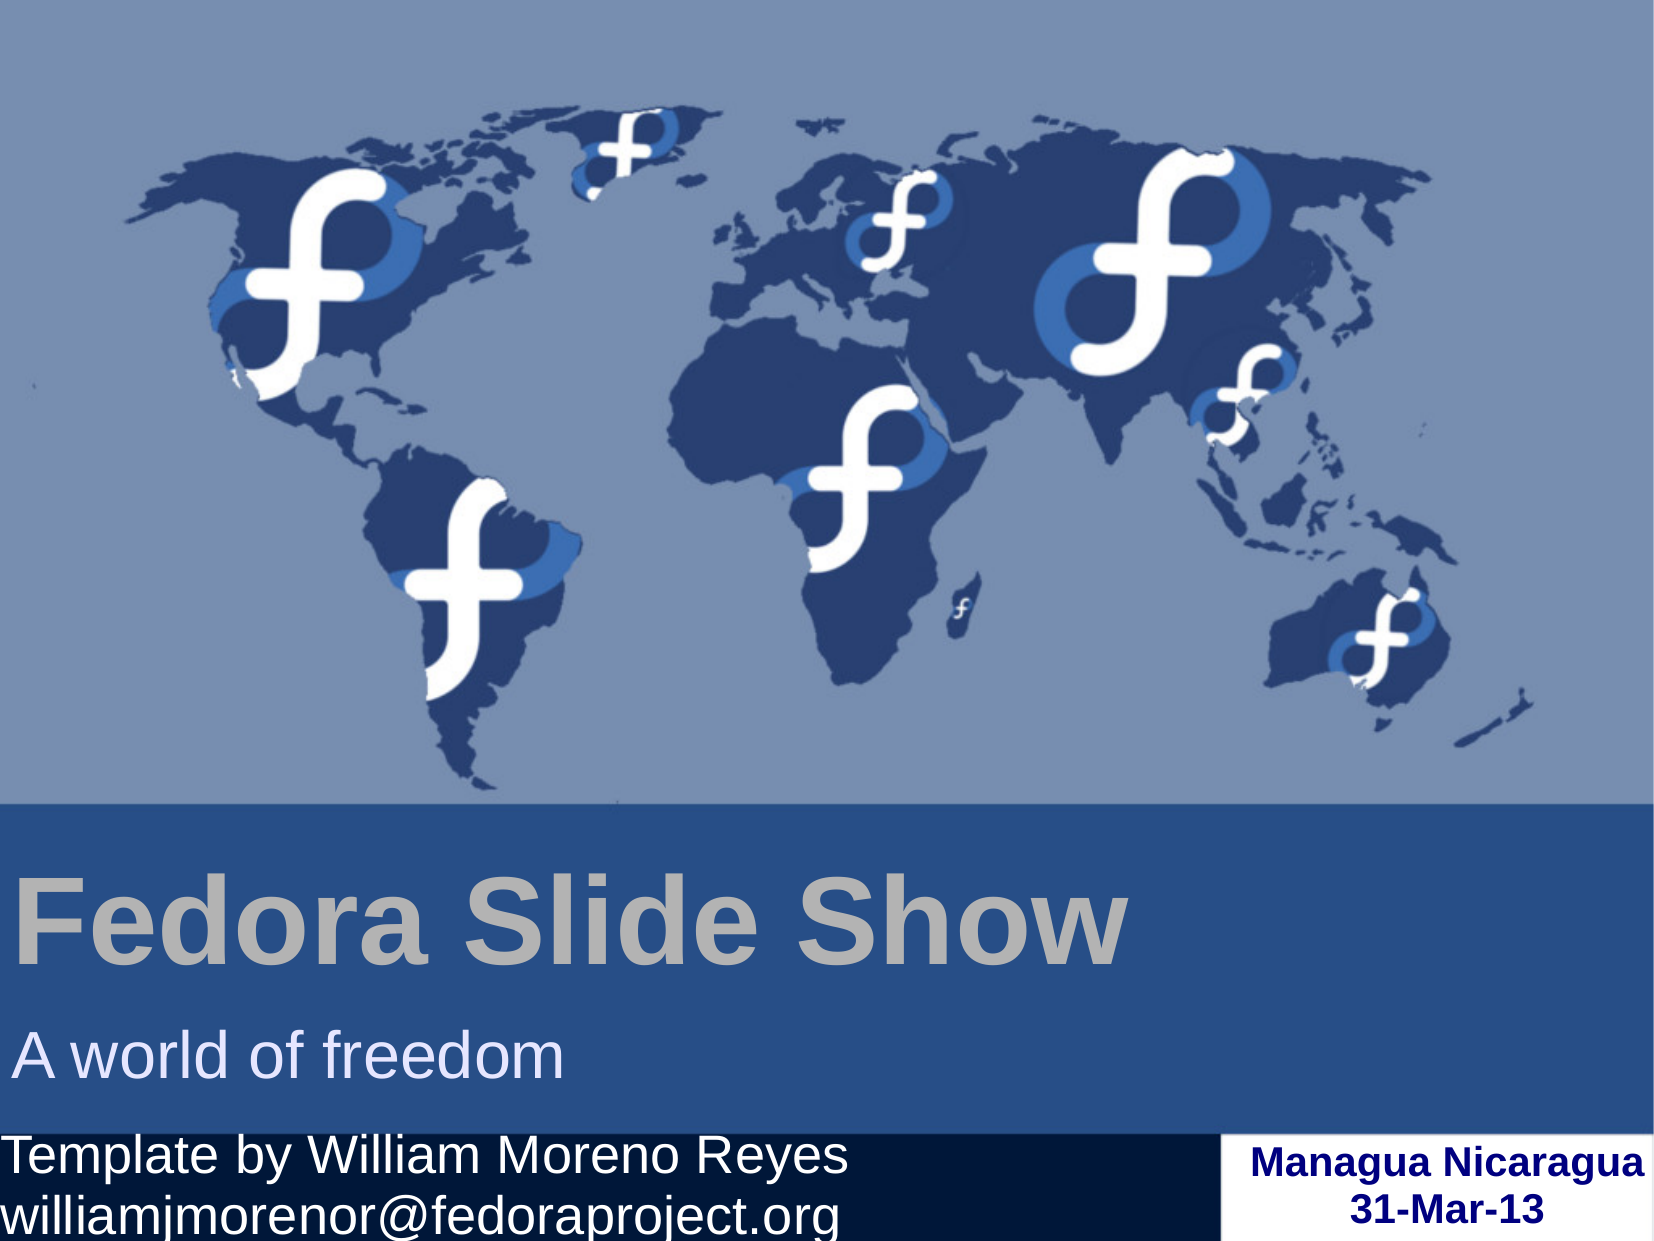

# Fedora Slide Show
A world of freedom
Template by William Moreno Reyes
williamjmorenor@fedoraproject.org
Managua Nicaragua
31-Mar-13